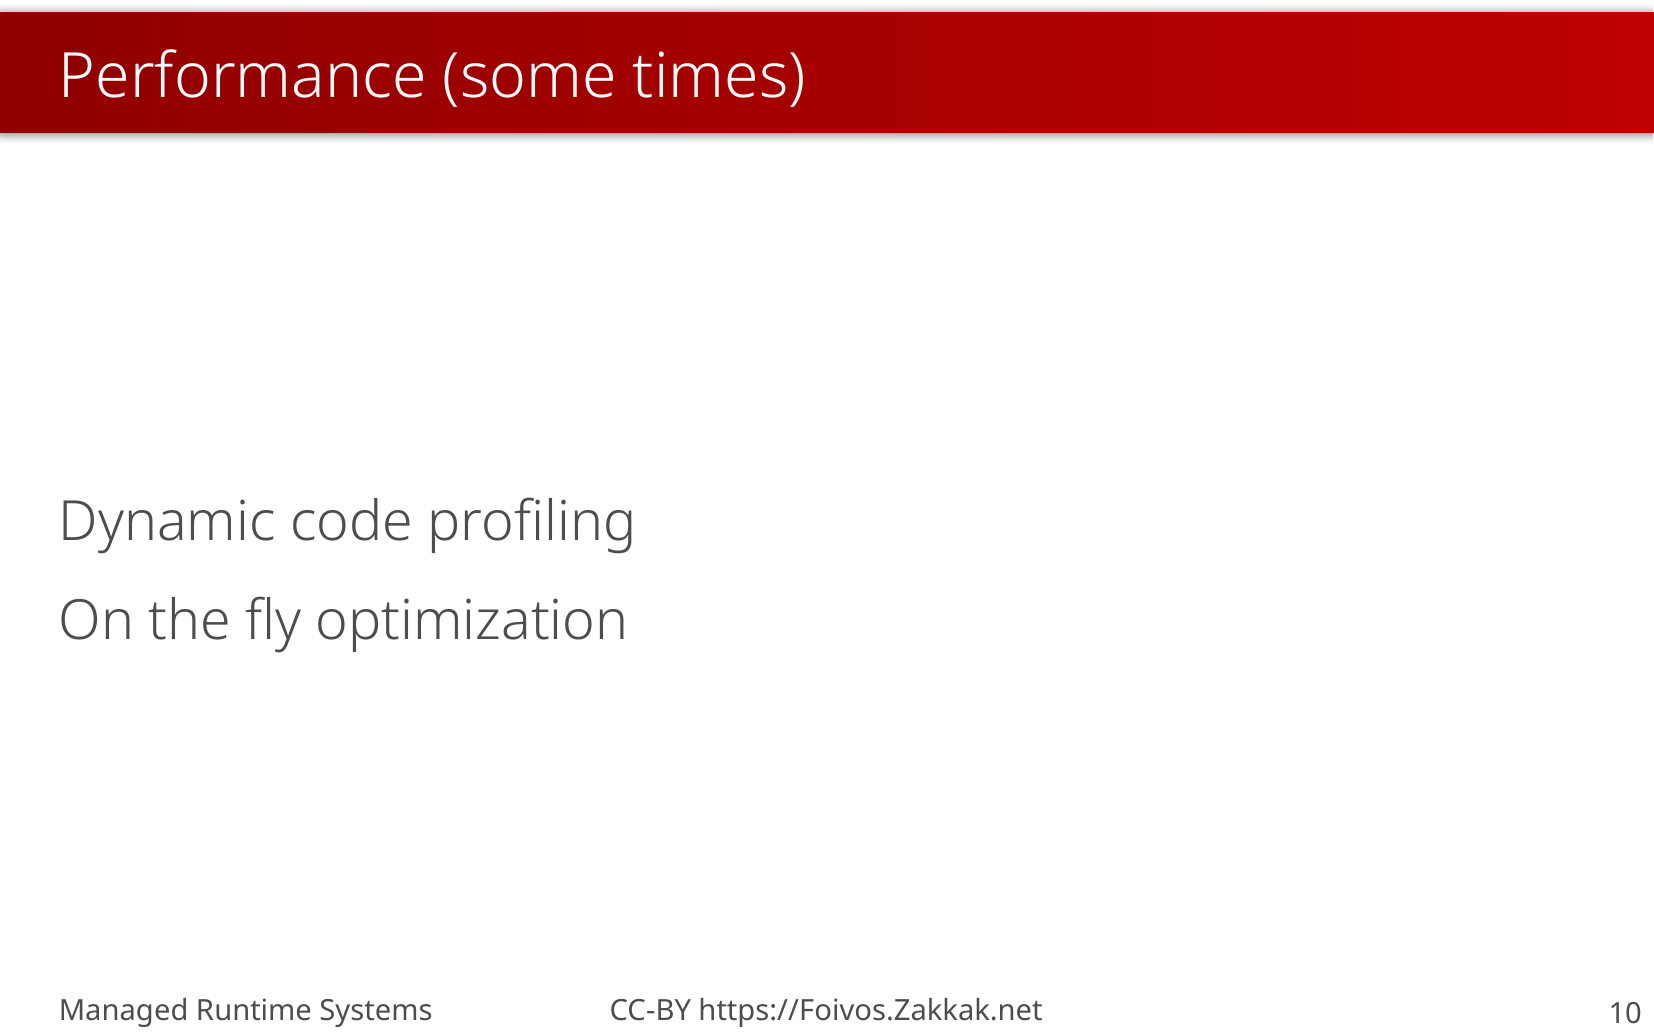

# Performance (some times)
Dynamic code profiling
On the fly optimization
Managed Runtime Systems
CC-BY https://Foivos.Zakkak.net
10